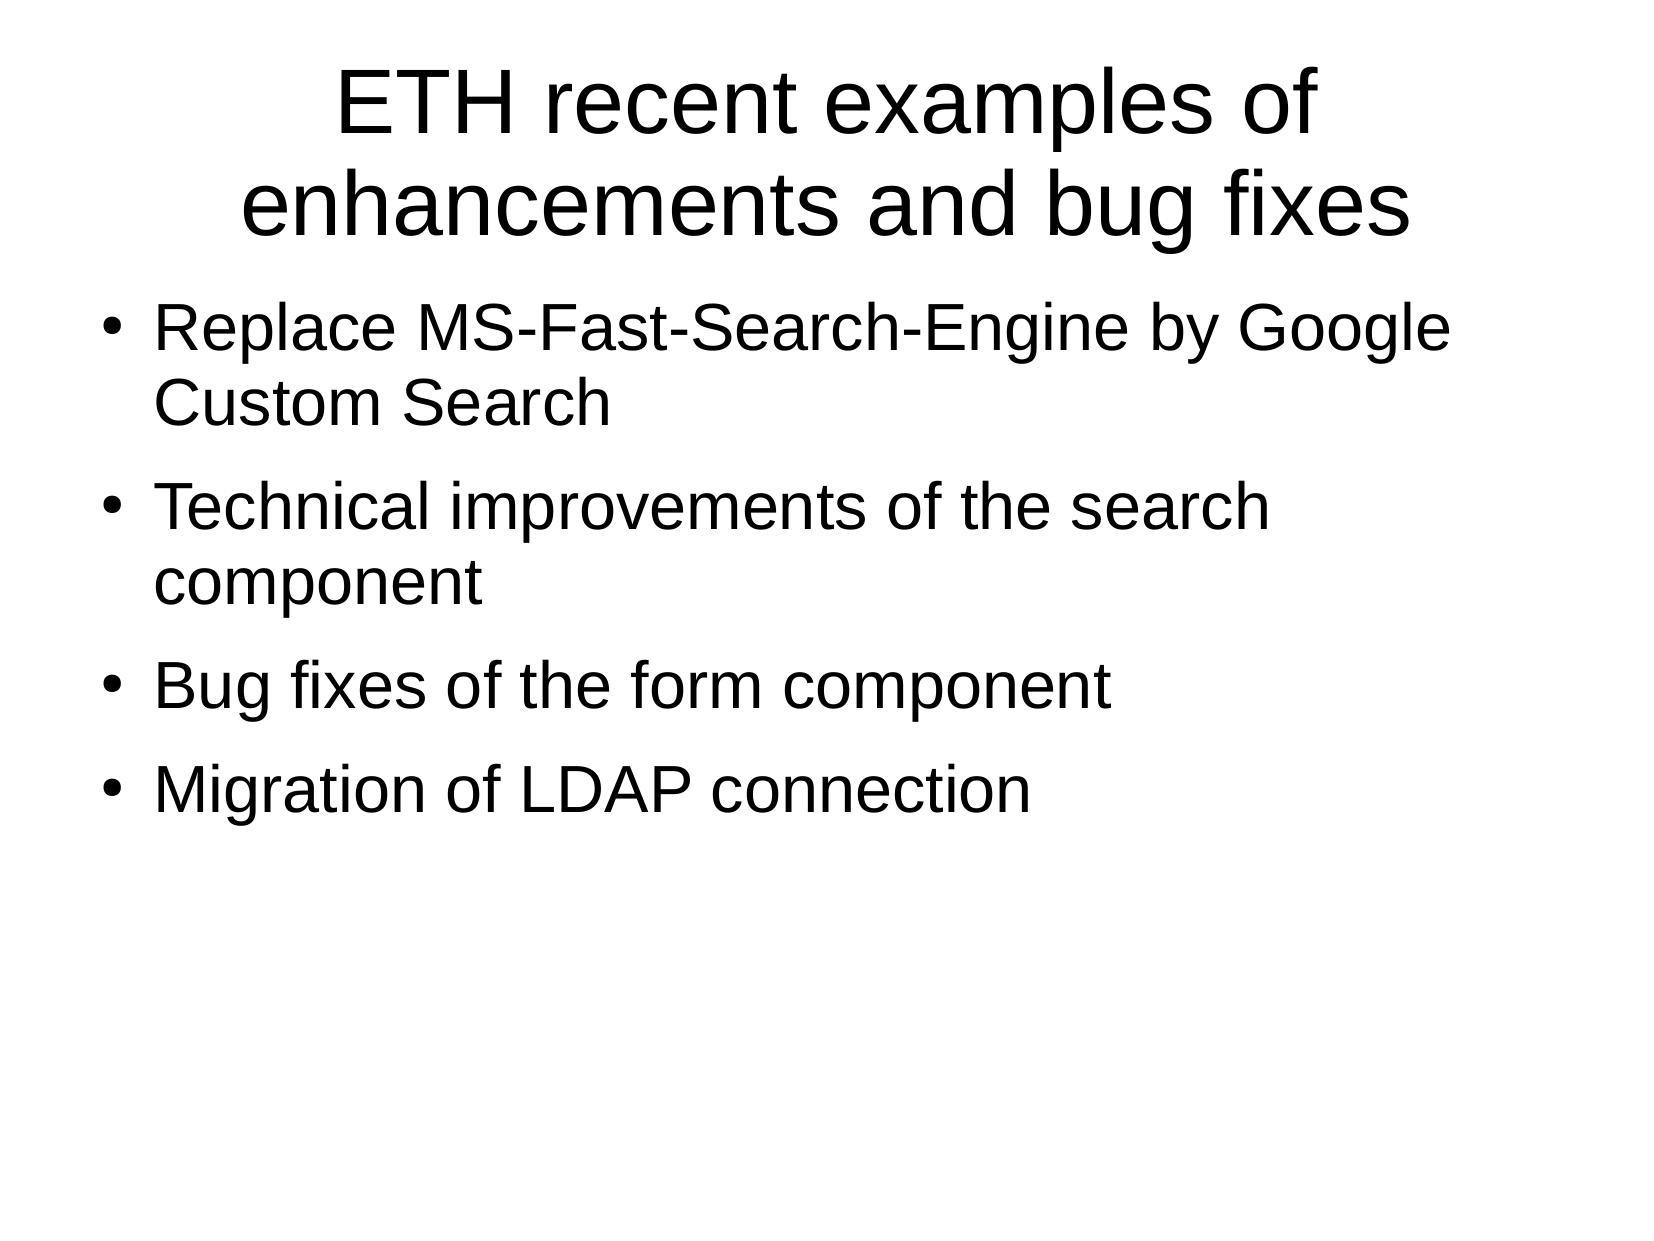

# ETH recent examples of enhancements and bug fixes
Replace MS-Fast-Search-Engine by Google Custom Search
Technical improvements of the search component
Bug fixes of the form component
Migration of LDAP connection